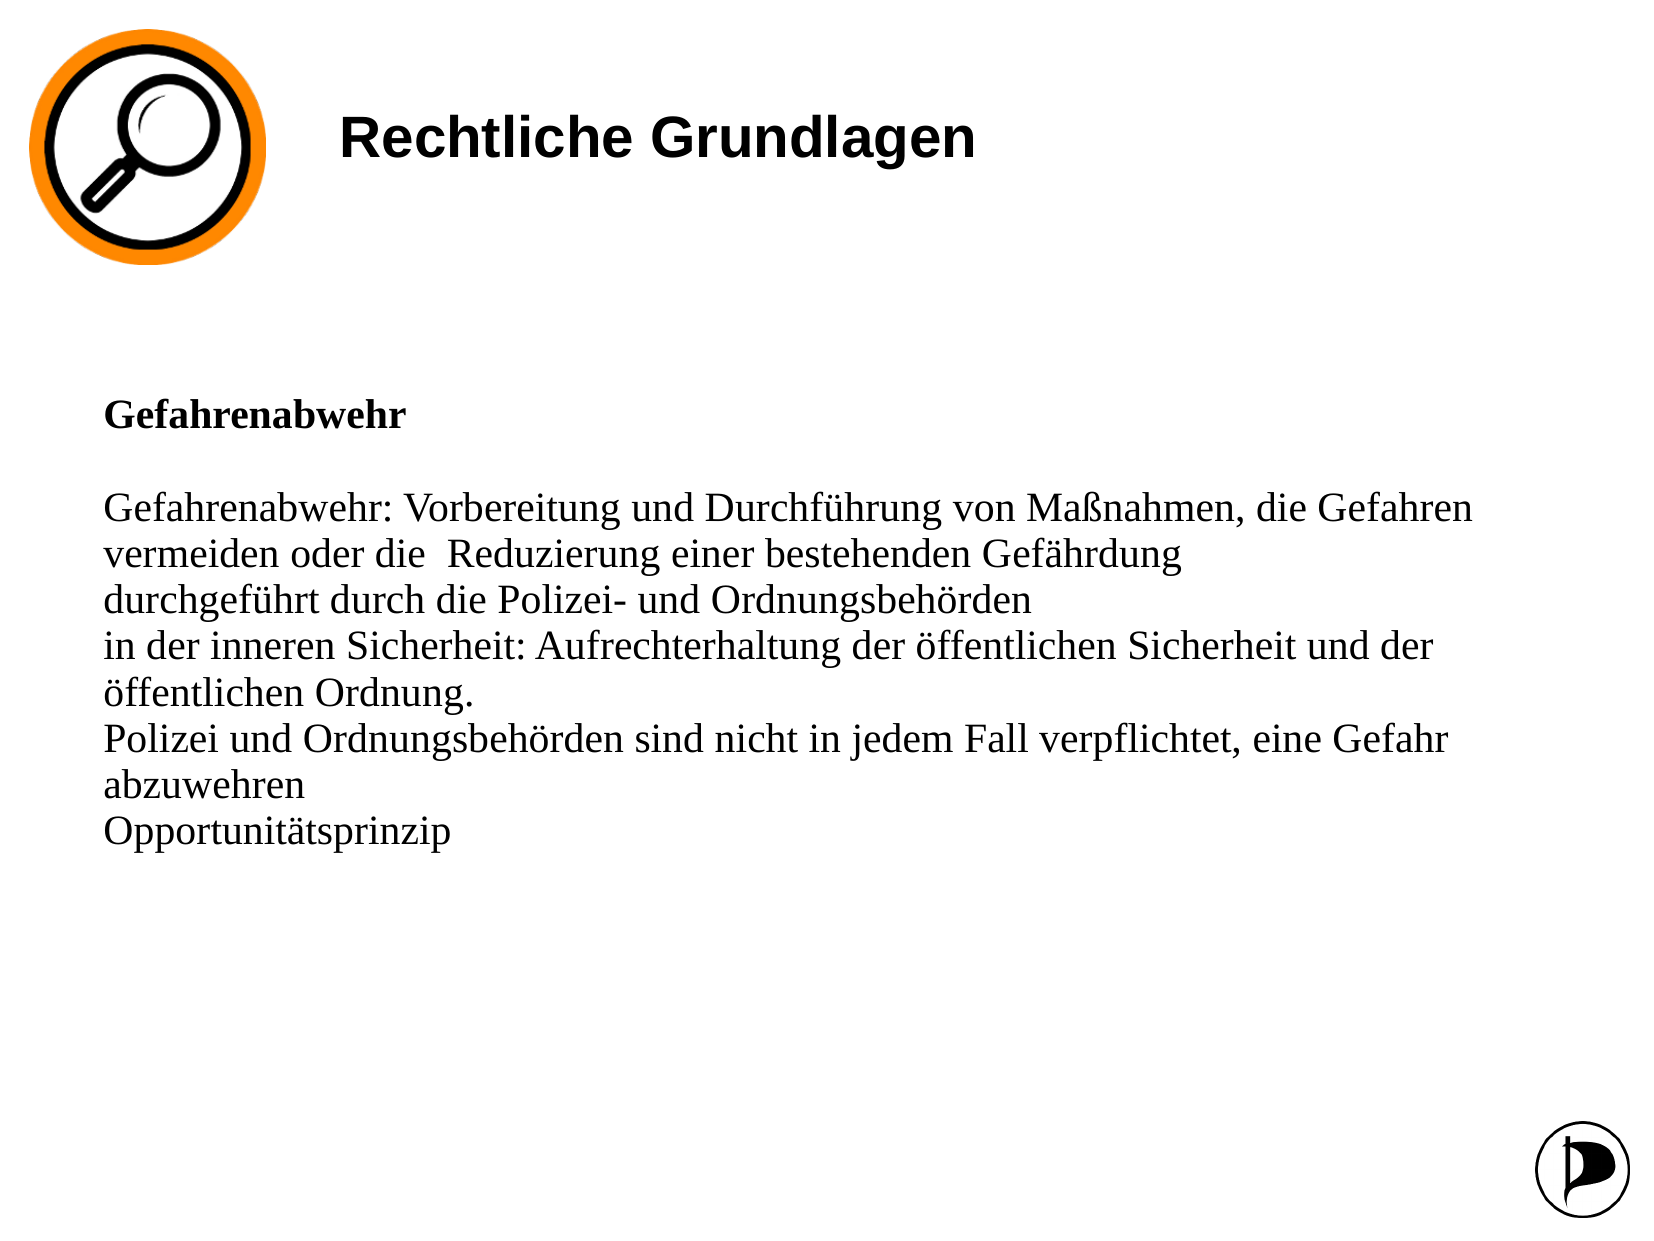

Rechtliche Grundlagen
Gefahrenabwehr
Gefahrenabwehr: Vorbereitung und Durchführung von Maßnahmen, die Gefahren vermeiden oder die Reduzierung einer bestehenden Gefährdung
durchgeführt durch die Polizei- und Ordnungsbehörden
in der inneren Sicherheit: Aufrechterhaltung der öffentlichen Sicherheit und der öffentlichen Ordnung.
Polizei und Ordnungsbehörden sind nicht in jedem Fall verpflichtet, eine Gefahr abzuwehren
Opportunitätsprinzip